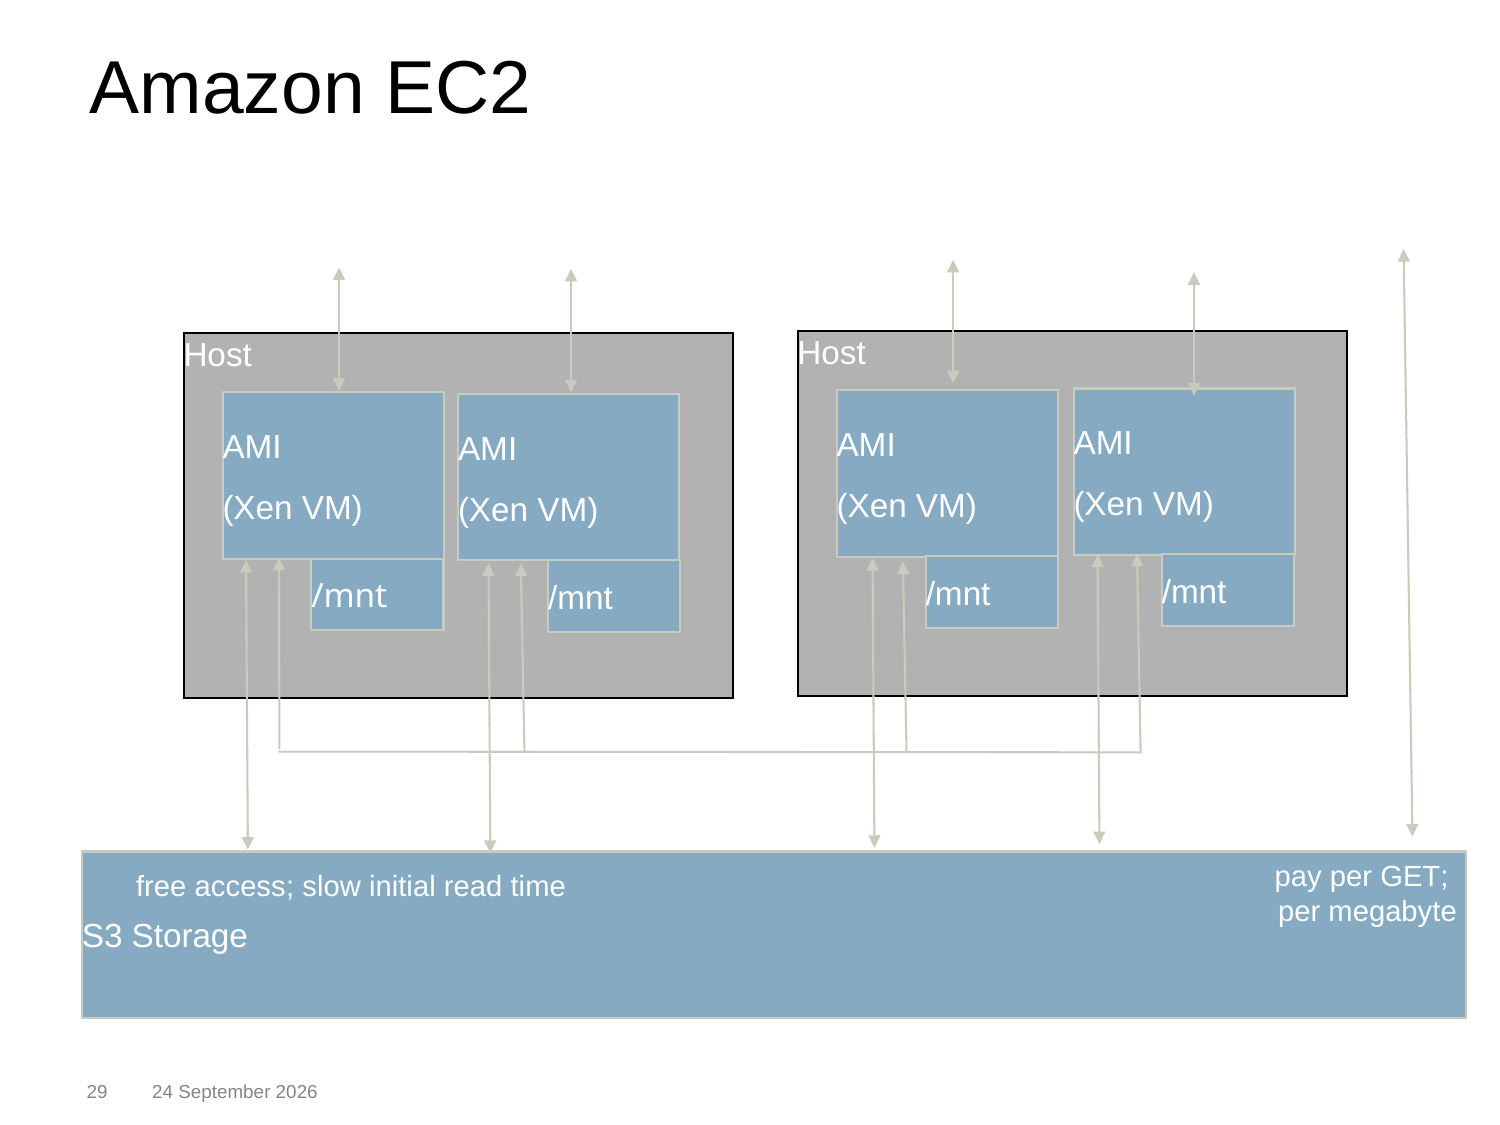

# Amazon EC2
Public Internet
$
$
$
$
Host
Host
AMI
(Xen VM)
AMI
(Xen VM)
AMI
(Xen VM)
AMI
(Xen VM)
$
/mnt
/mnt
/mnt
/mnt
Fast (free) network
S3 Storage
pay per GET;
per megabyte
free access; slow initial read time